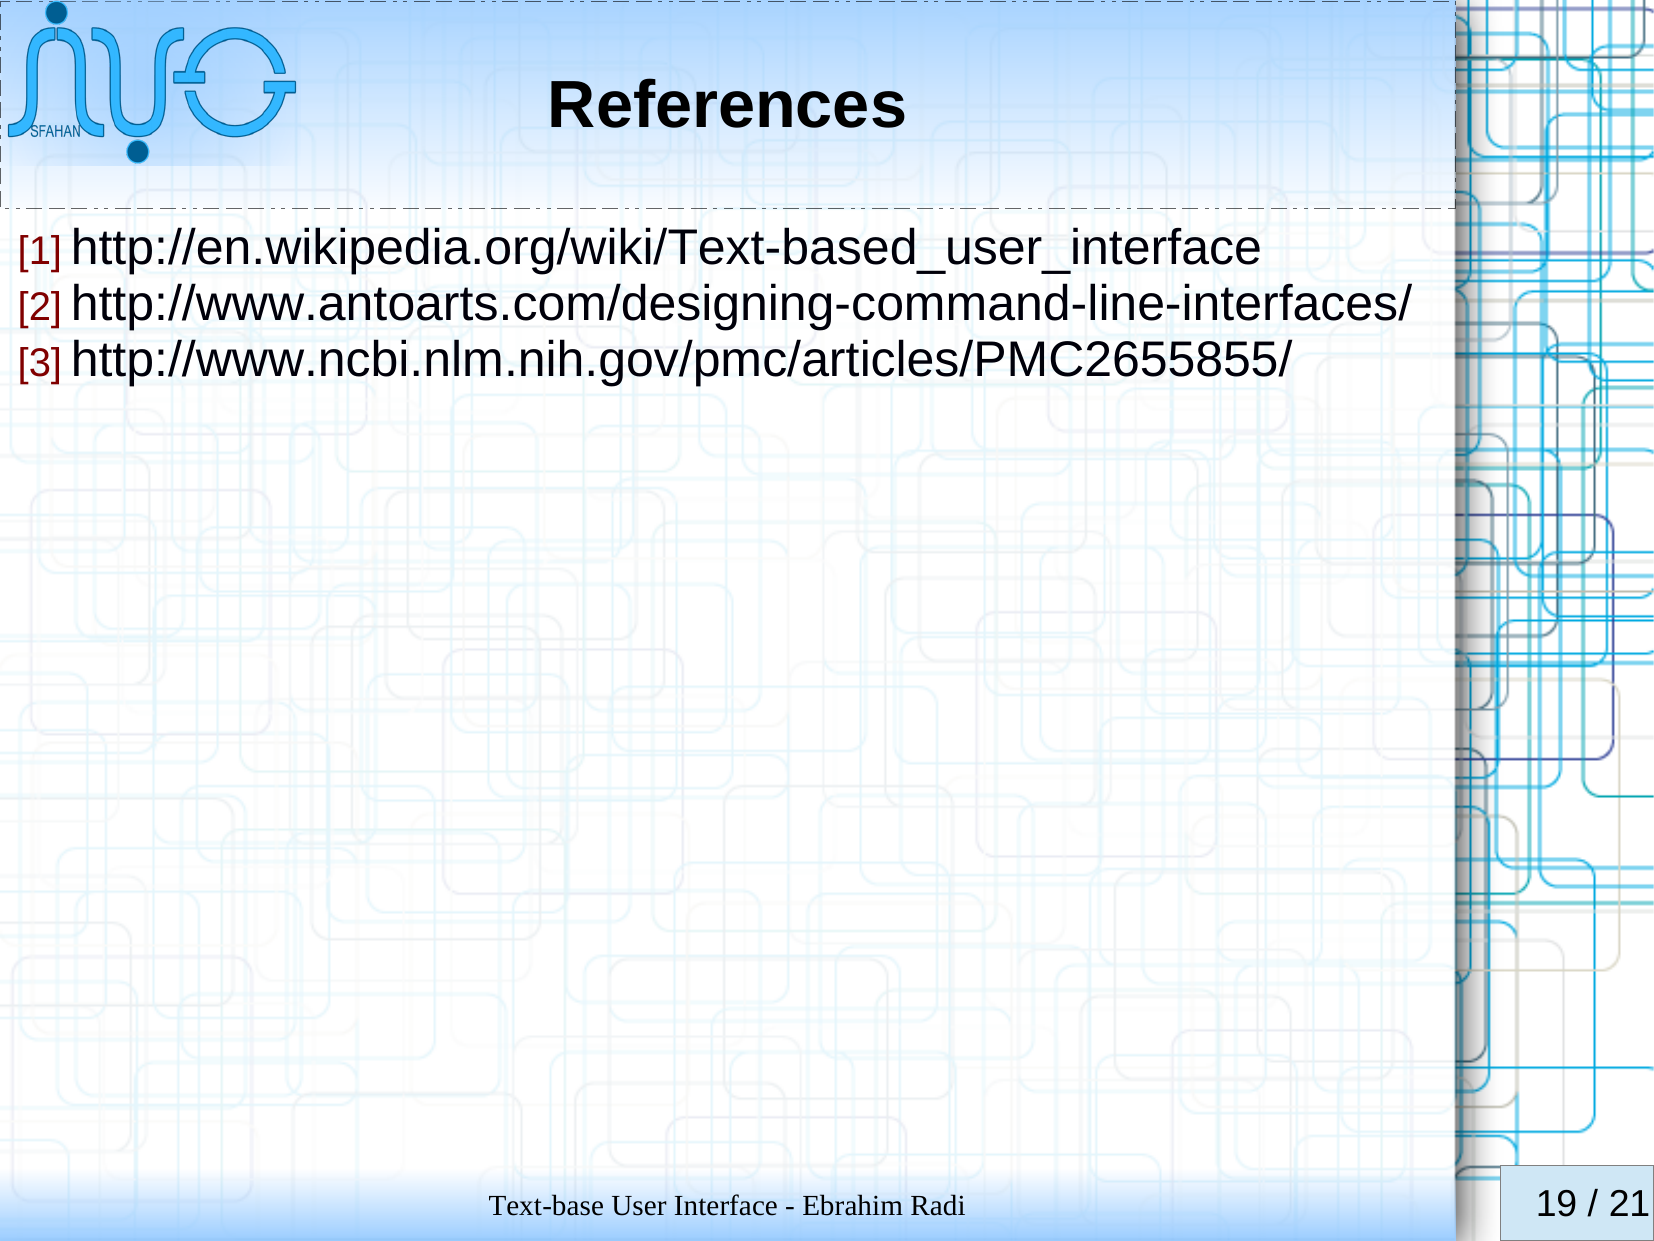

References
# http://en.wikipedia.org/wiki/Text-based_user_interface
http://www.antoarts.com/designing-command-line-interfaces/
http://www.ncbi.nlm.nih.gov/pmc/articles/PMC2655855/
Text-base User Interface - Ebrahim Radi